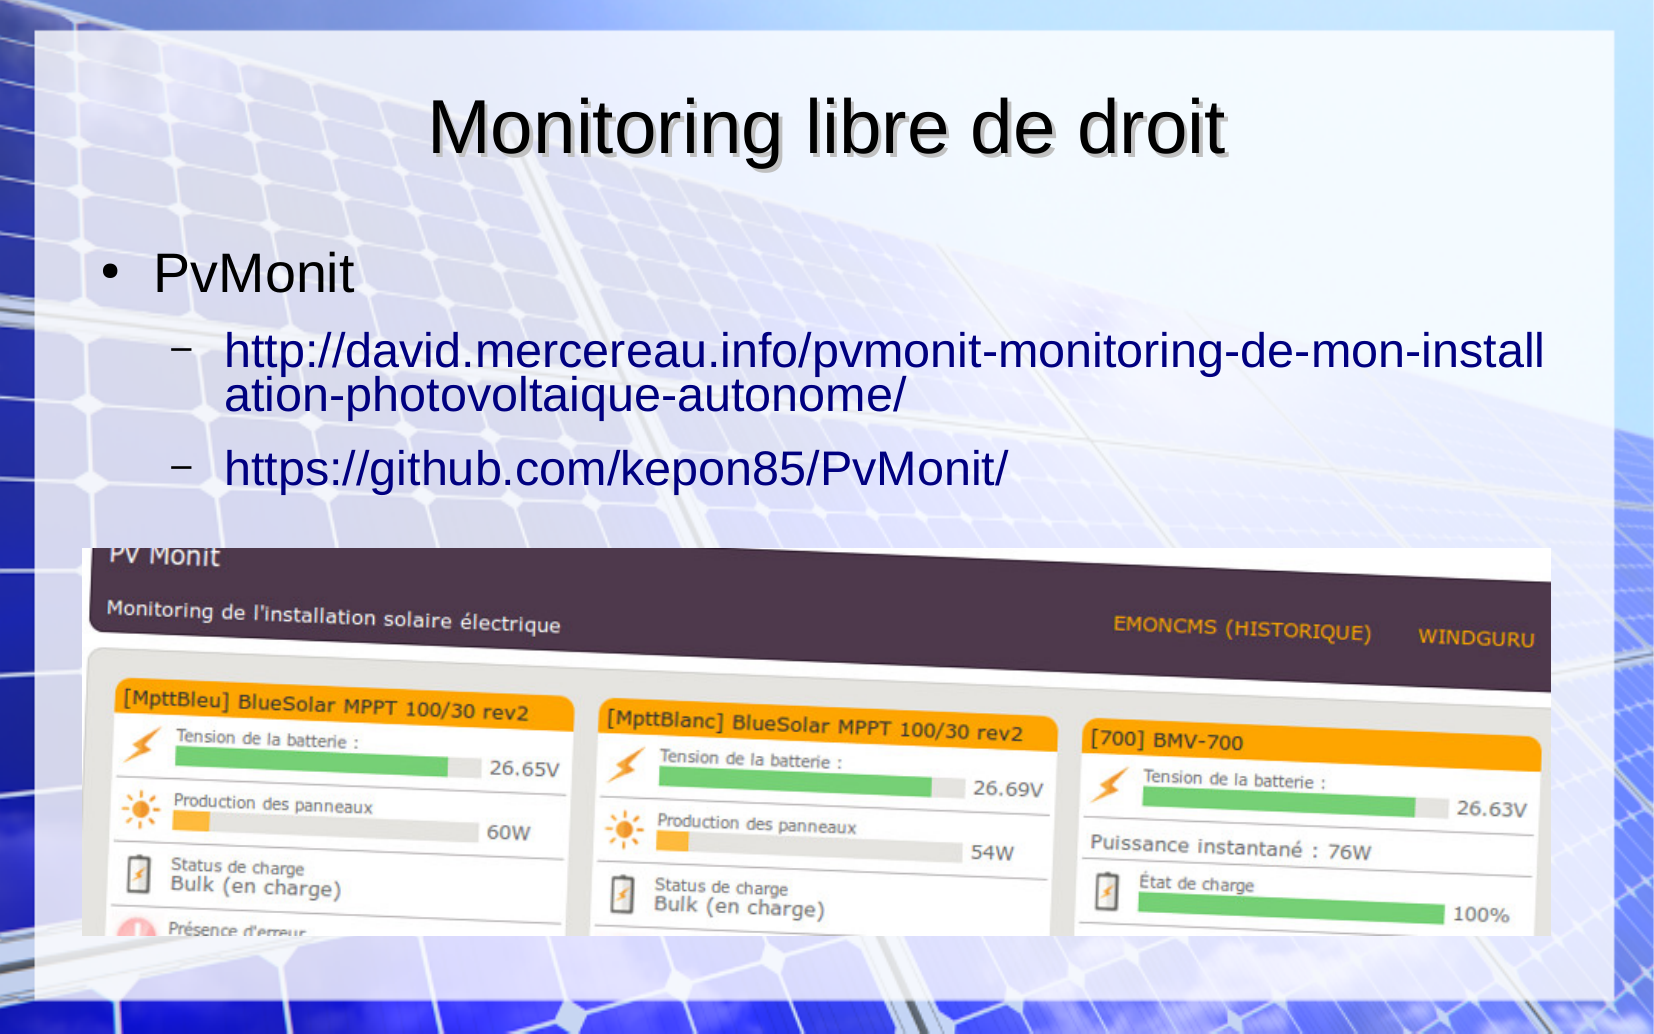

# Monitoring libre de droit
PvMonit
http://david.mercereau.info/pvmonit-monitoring-de-mon-installation-photovoltaique-autonome/
https://github.com/kepon85/PvMonit/